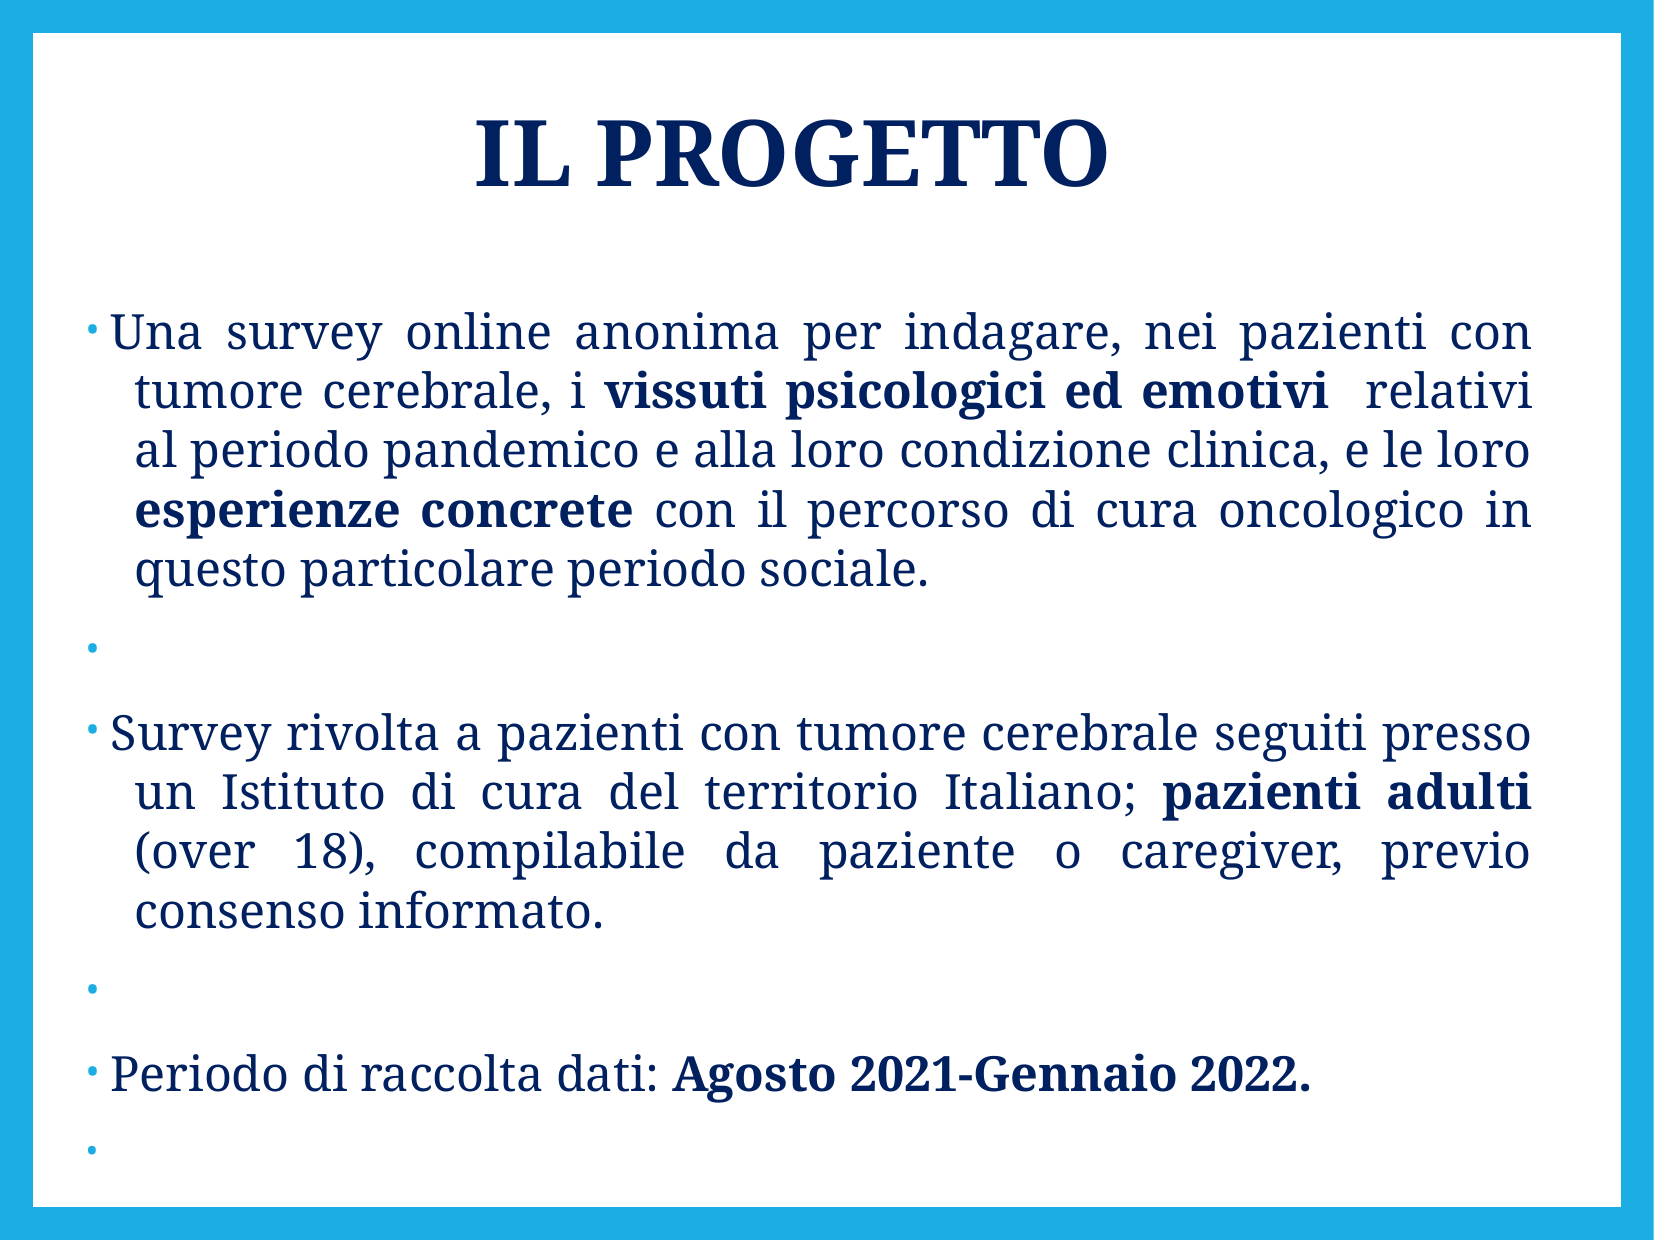

IL PROGETTO
# Una survey online anonima per indagare, nei pazienti con tumore cerebrale, i vissuti psicologici ed emotivi relativi al periodo pandemico e alla loro condizione clinica, e le loro esperienze concrete con il percorso di cura oncologico in questo particolare periodo sociale.
Survey rivolta a pazienti con tumore cerebrale seguiti presso un Istituto di cura del territorio Italiano; pazienti adulti (over 18), compilabile da paziente o caregiver, previo consenso informato.
Periodo di raccolta dati: Agosto 2021-Gennaio 2022.